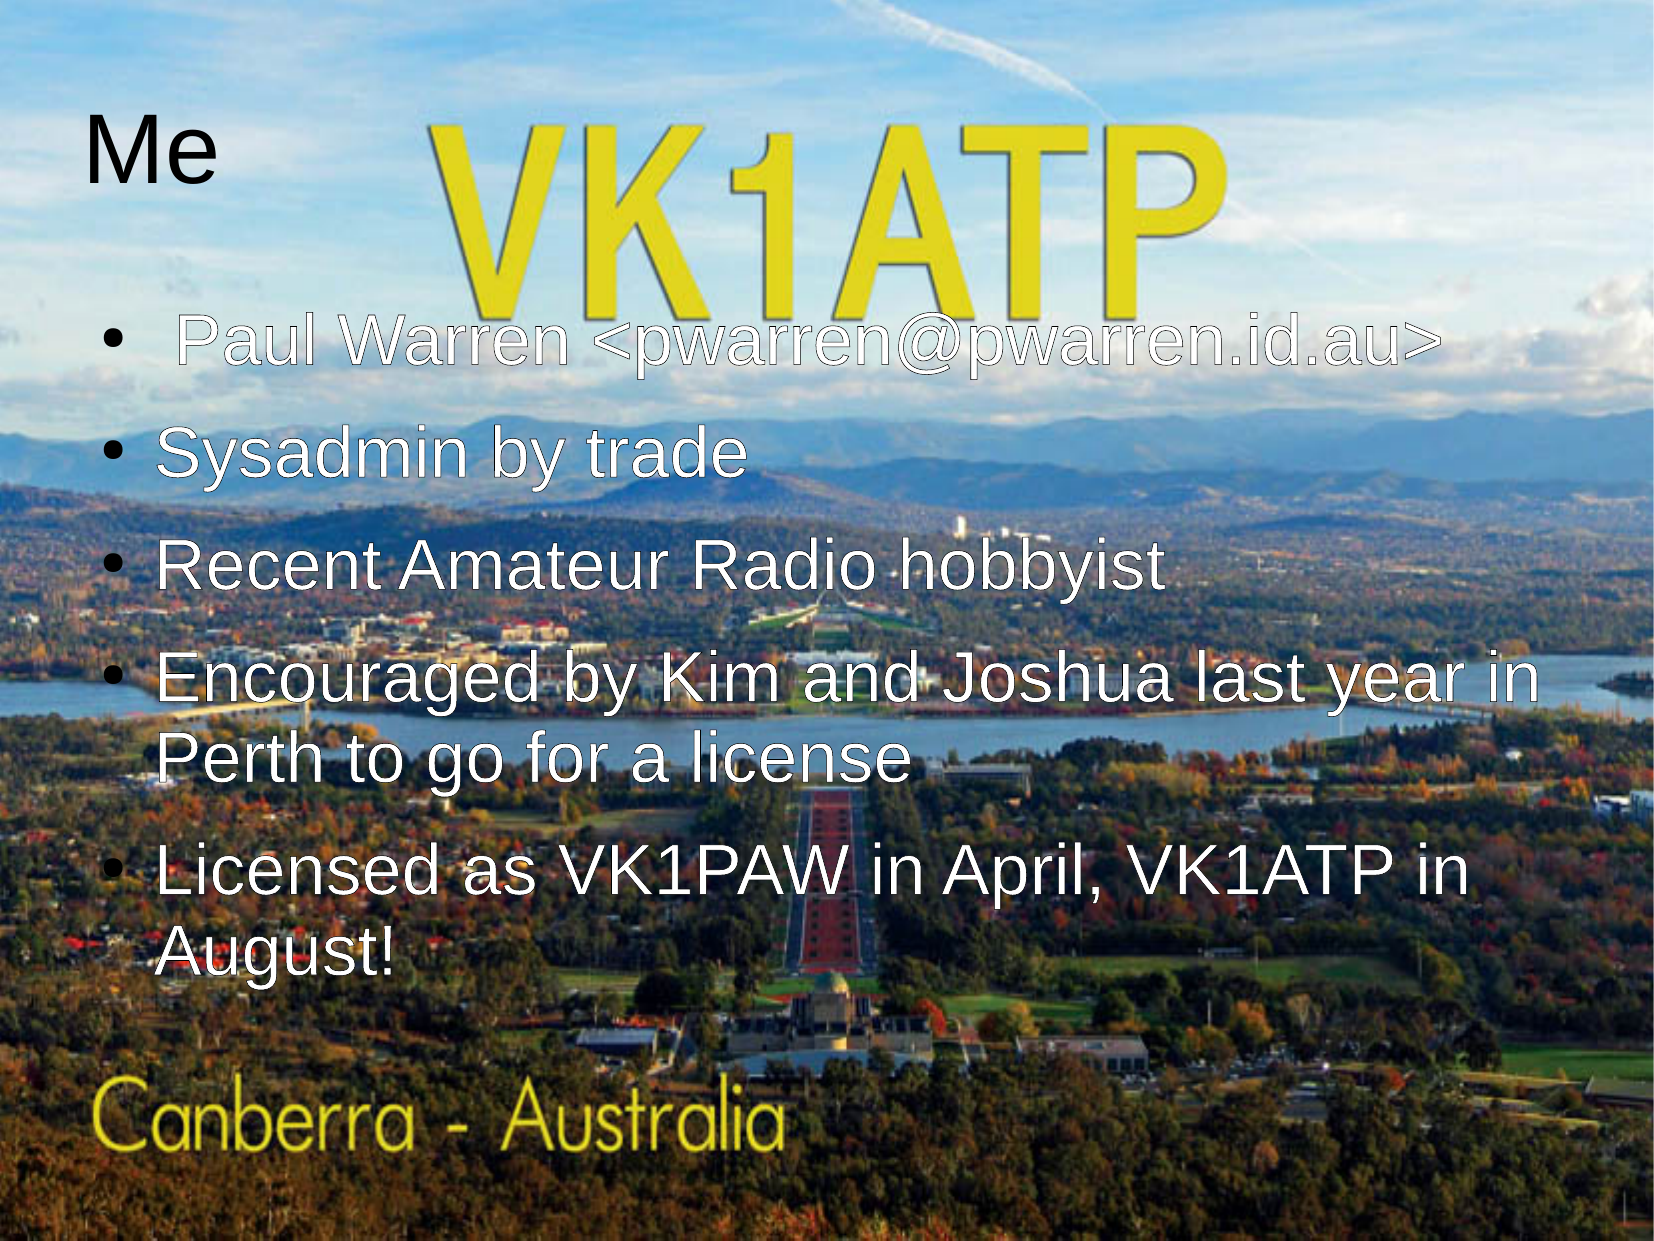

# Me
 Paul Warren <pwarren@pwarren.id.au>
Sysadmin by trade
Recent Amateur Radio hobbyist
Encouraged by Kim and Joshua last year in Perth to go for a license
Licensed as VK1PAW in April, VK1ATP in August!